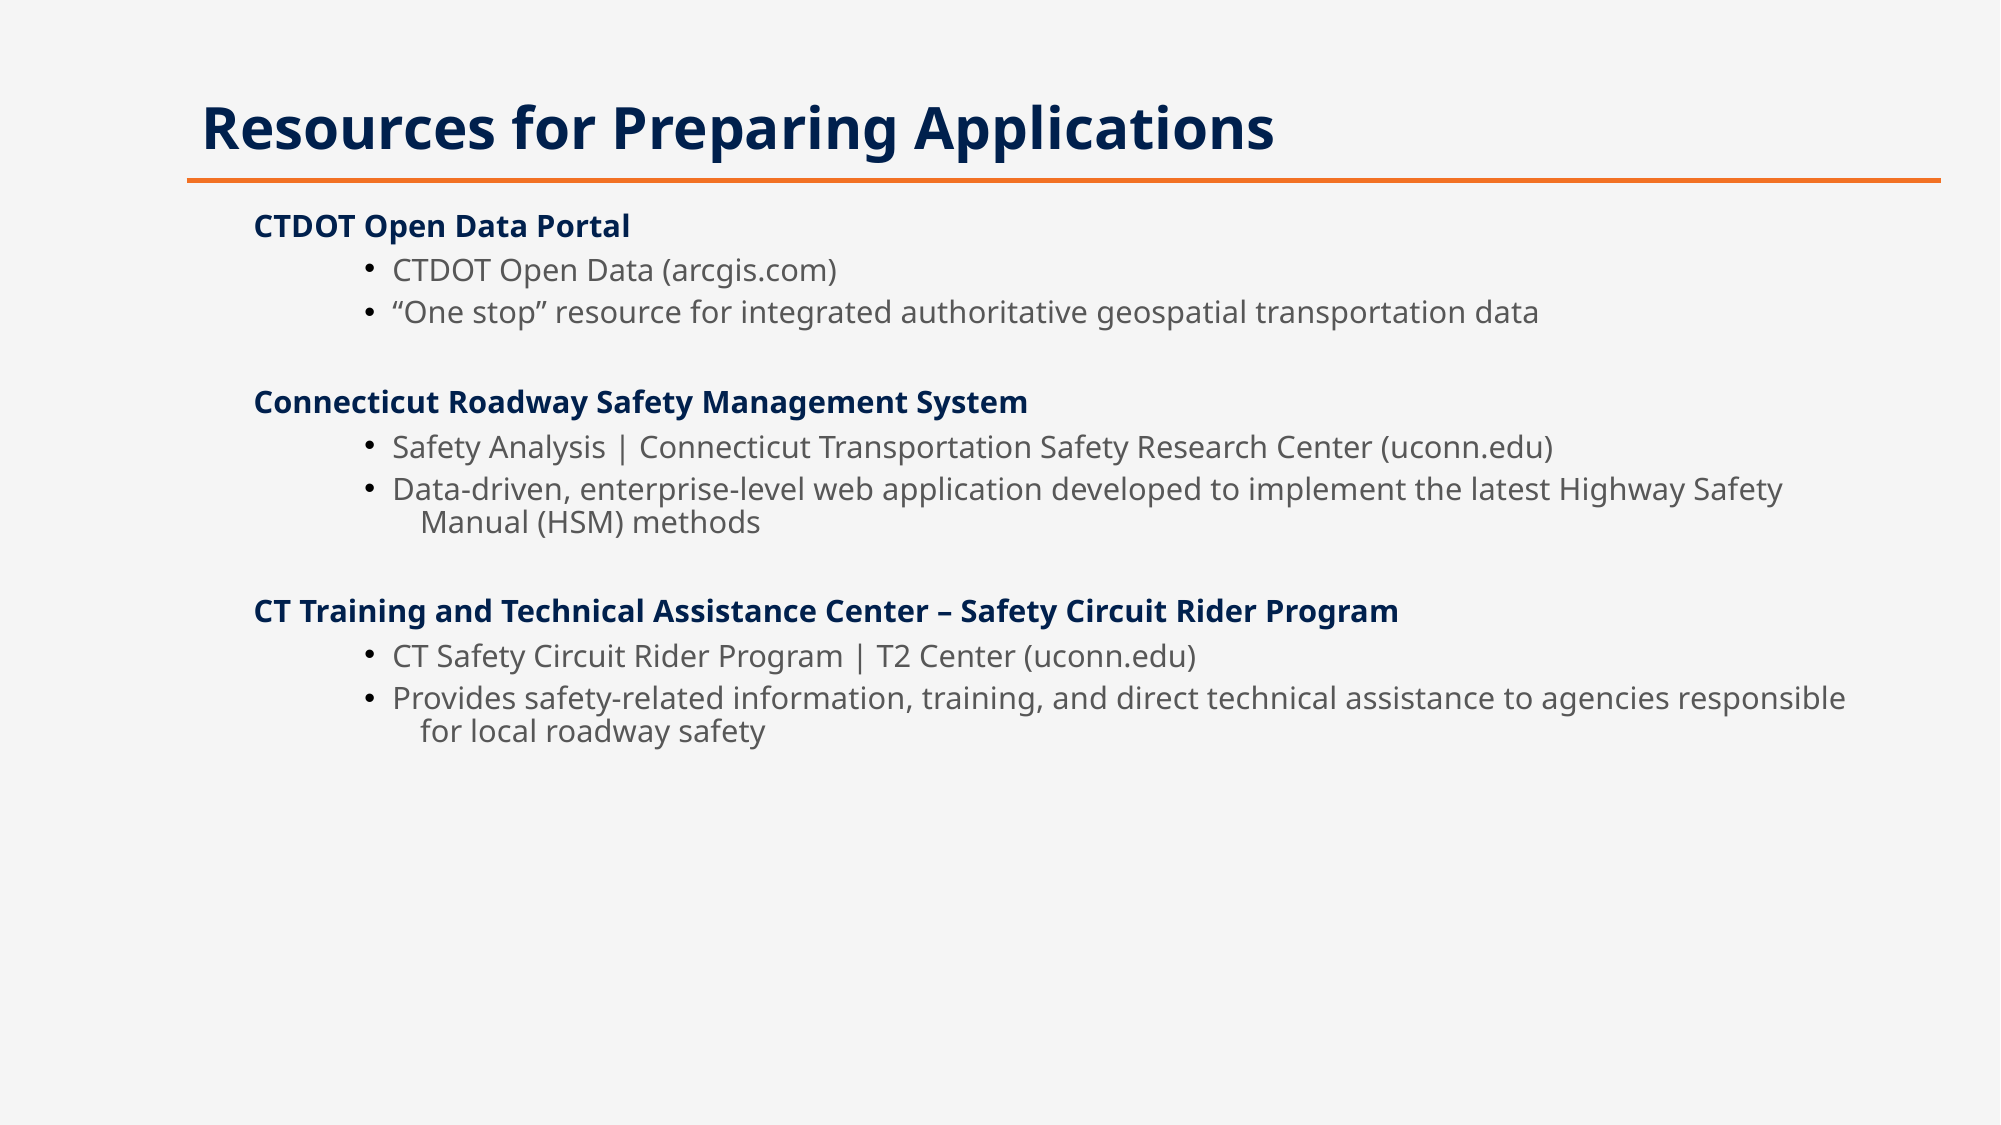

# Resources for Preparing Applications
CTDOT Open Data Portal
CTDOT Open Data (arcgis.com)
“One stop” resource for integrated authoritative geospatial transportation data
Connecticut Roadway Safety Management System
Safety Analysis | Connecticut Transportation Safety Research Center (uconn.edu)
Data-driven, enterprise-level web application developed to implement the latest Highway Safety Manual (HSM) methods
CT Training and Technical Assistance Center – Safety Circuit Rider Program
CT Safety Circuit Rider Program | T2 Center (uconn.edu)
Provides safety-related information, training, and direct technical assistance to agencies responsible for local roadway safety